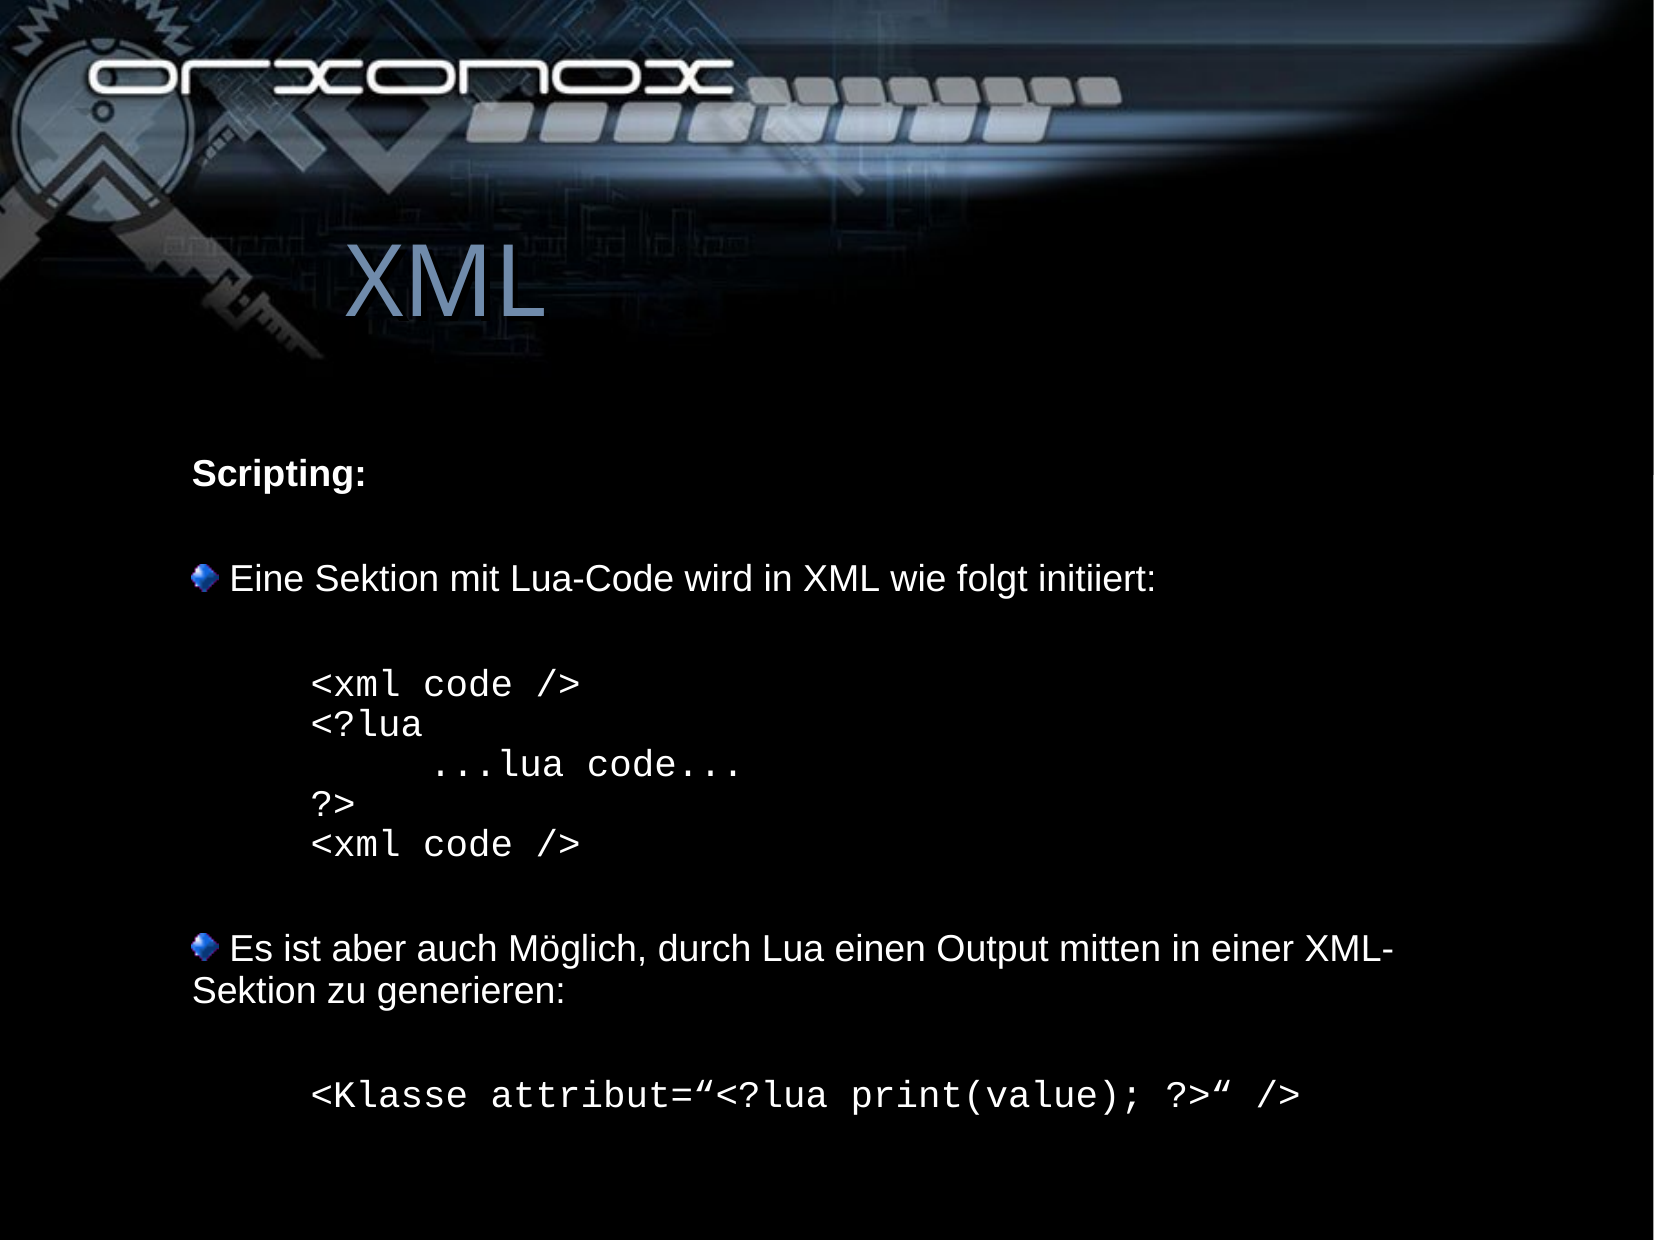

XML
Scripting:
 Eine Sektion mit Lua-Code wird in XML wie folgt initiiert:
	<xml code />
	<?lua
		...lua code...
	?>
	<xml code />
 Es ist aber auch Möglich, durch Lua einen Output mitten in einer XML-Sektion zu generieren:
	<Klasse attribut=“<?lua print(value); ?>“ />